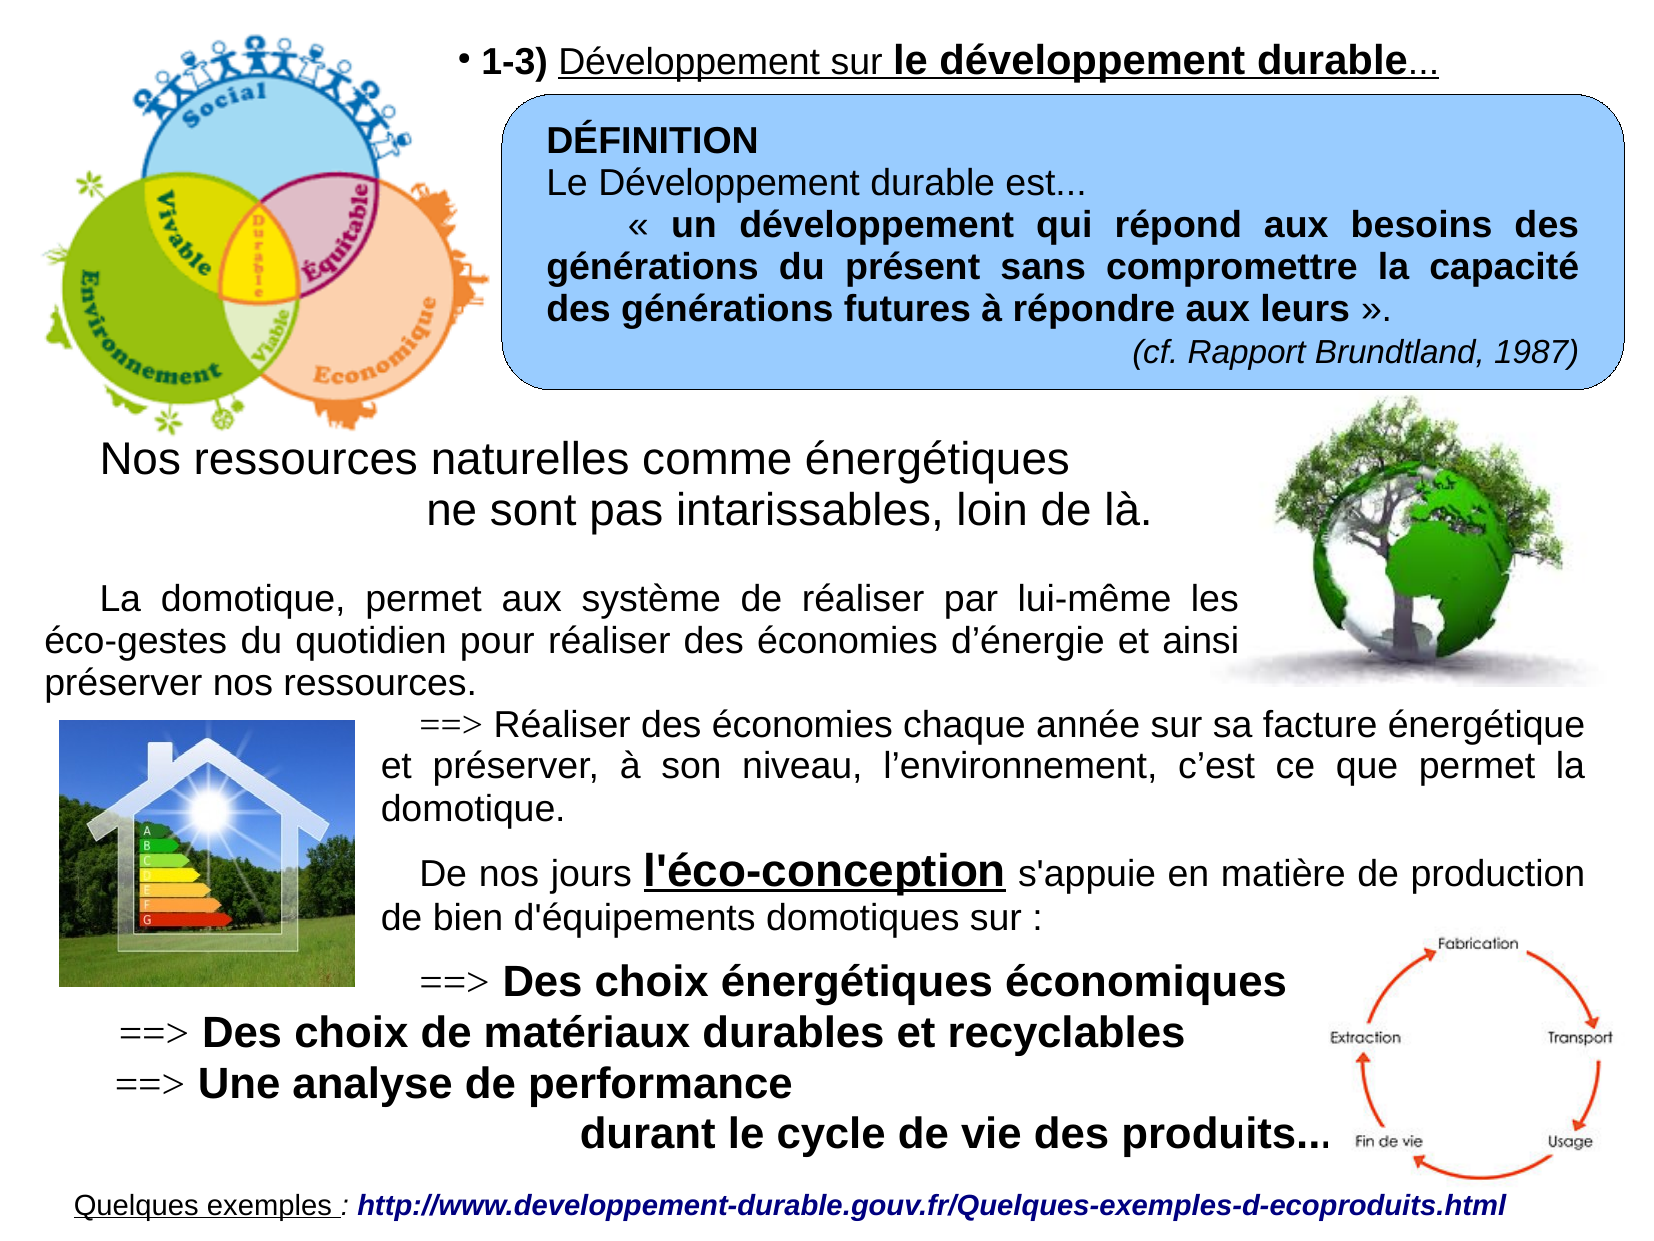

1-3) Développement sur le développement durable...
DÉFINITION
Le Développement durable est...
« un développement qui répond aux besoins des générations du présent sans compromettre la capacité des générations futures à répondre aux leurs ».
 (cf. Rapport Brundtland, 1987)
Nos ressources naturelles comme énergétiques
 ne sont pas intarissables, loin de là.
La domotique, permet aux système de réaliser par lui-même les éco-gestes du quotidien pour réaliser des économies d’énergie et ainsi préserver nos ressources.
==> Réaliser des économies chaque année sur sa facture énergétique et préserver, à son niveau, l’environnement, c’est ce que permet la domotique.
De nos jours l'éco-conception s'appuie en matière de production de bien d'équipements domotiques sur :
==> Des choix énergétiques économiques
==> Des choix de matériaux durables et recyclables
 ==> Une analyse de performance
 durant le cycle de vie des produits...
Quelques exemples : http://www.developpement-durable.gouv.fr/Quelques-exemples-d-ecoproduits.html